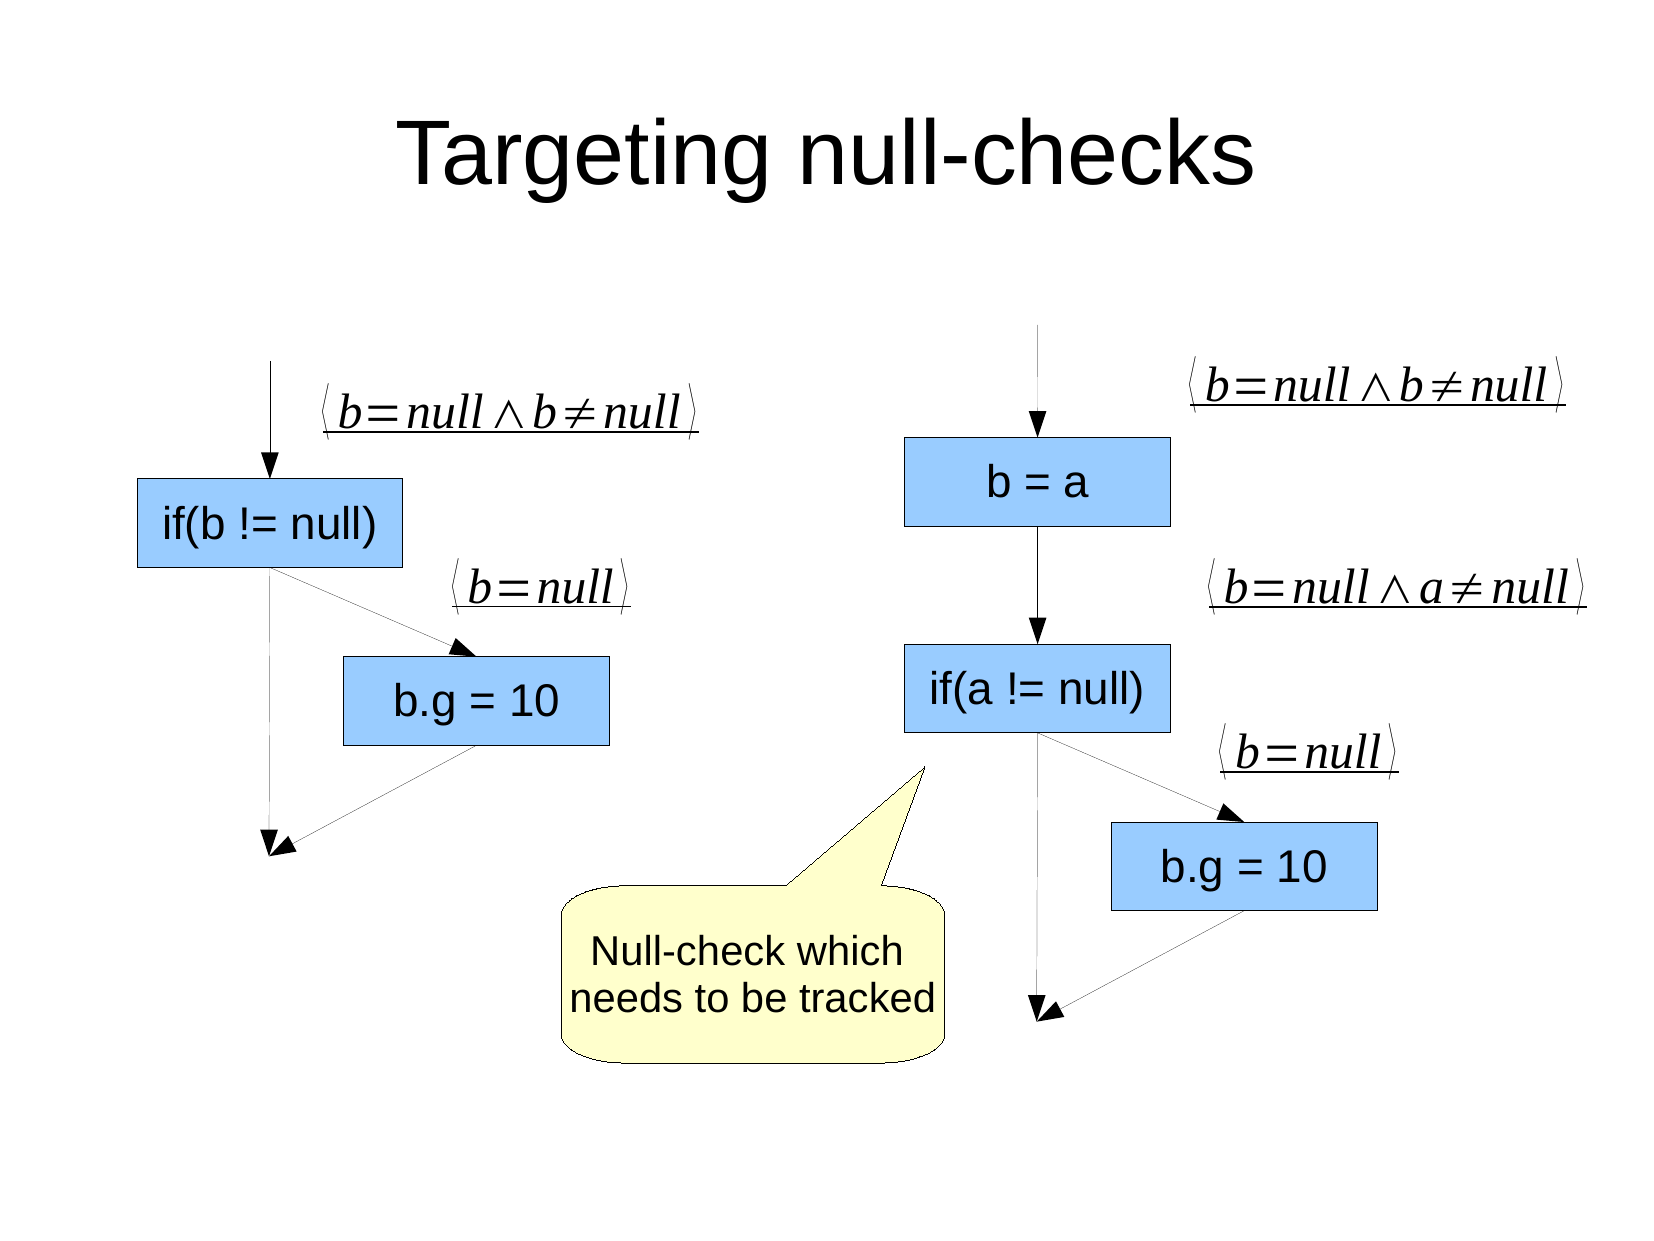

# Targeting null-checks
b = a
if(b != null)
if(a != null)
b.g = 10
b.g = 10
Null-check which
needs to be tracked